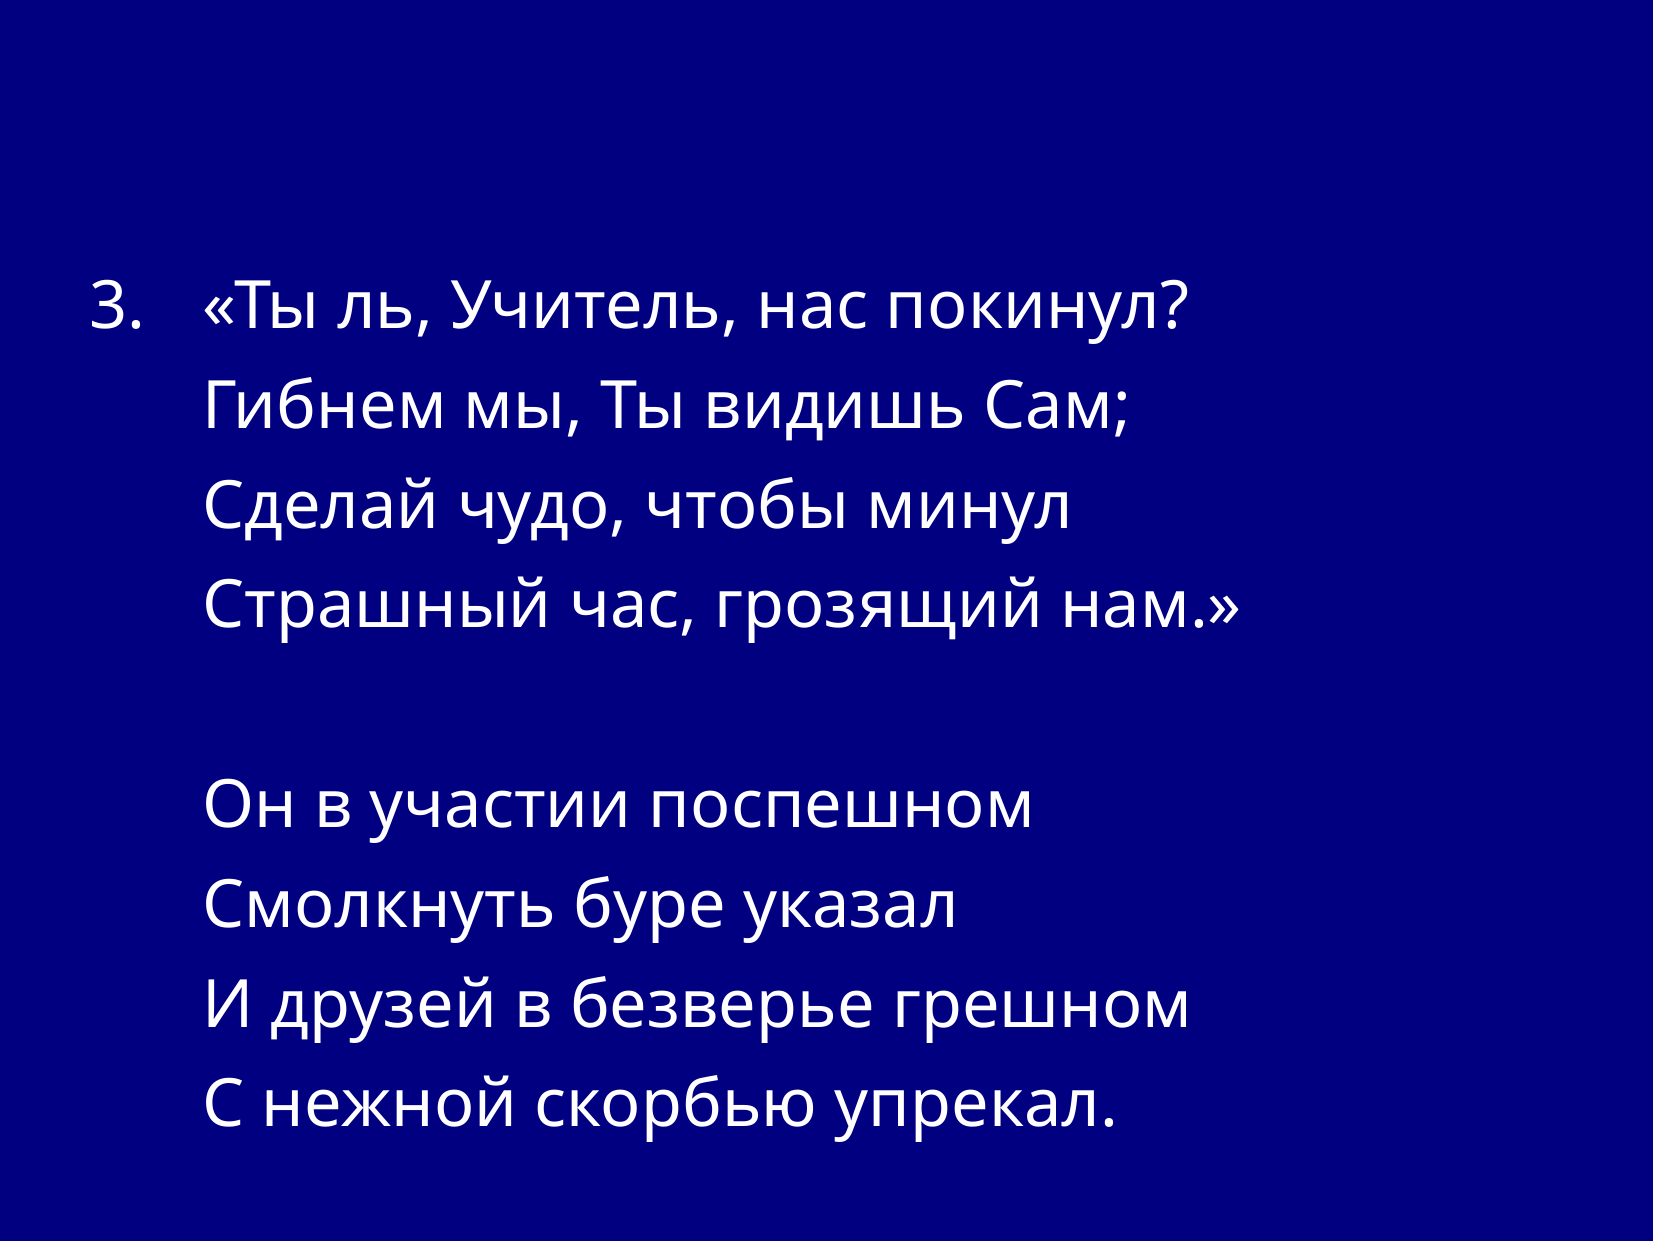

3.	«Ты ль, Учитель, нас покинул?
	Гибнем мы, Ты видишь Сам;
	Сделай чудо, чтобы минул
	Страшный час, грозящий нам.»
	Он в участии поспешном
	Смолкнуть буре указал
	И друзей в безверье грешном
	С нежной скорбью упрекал.